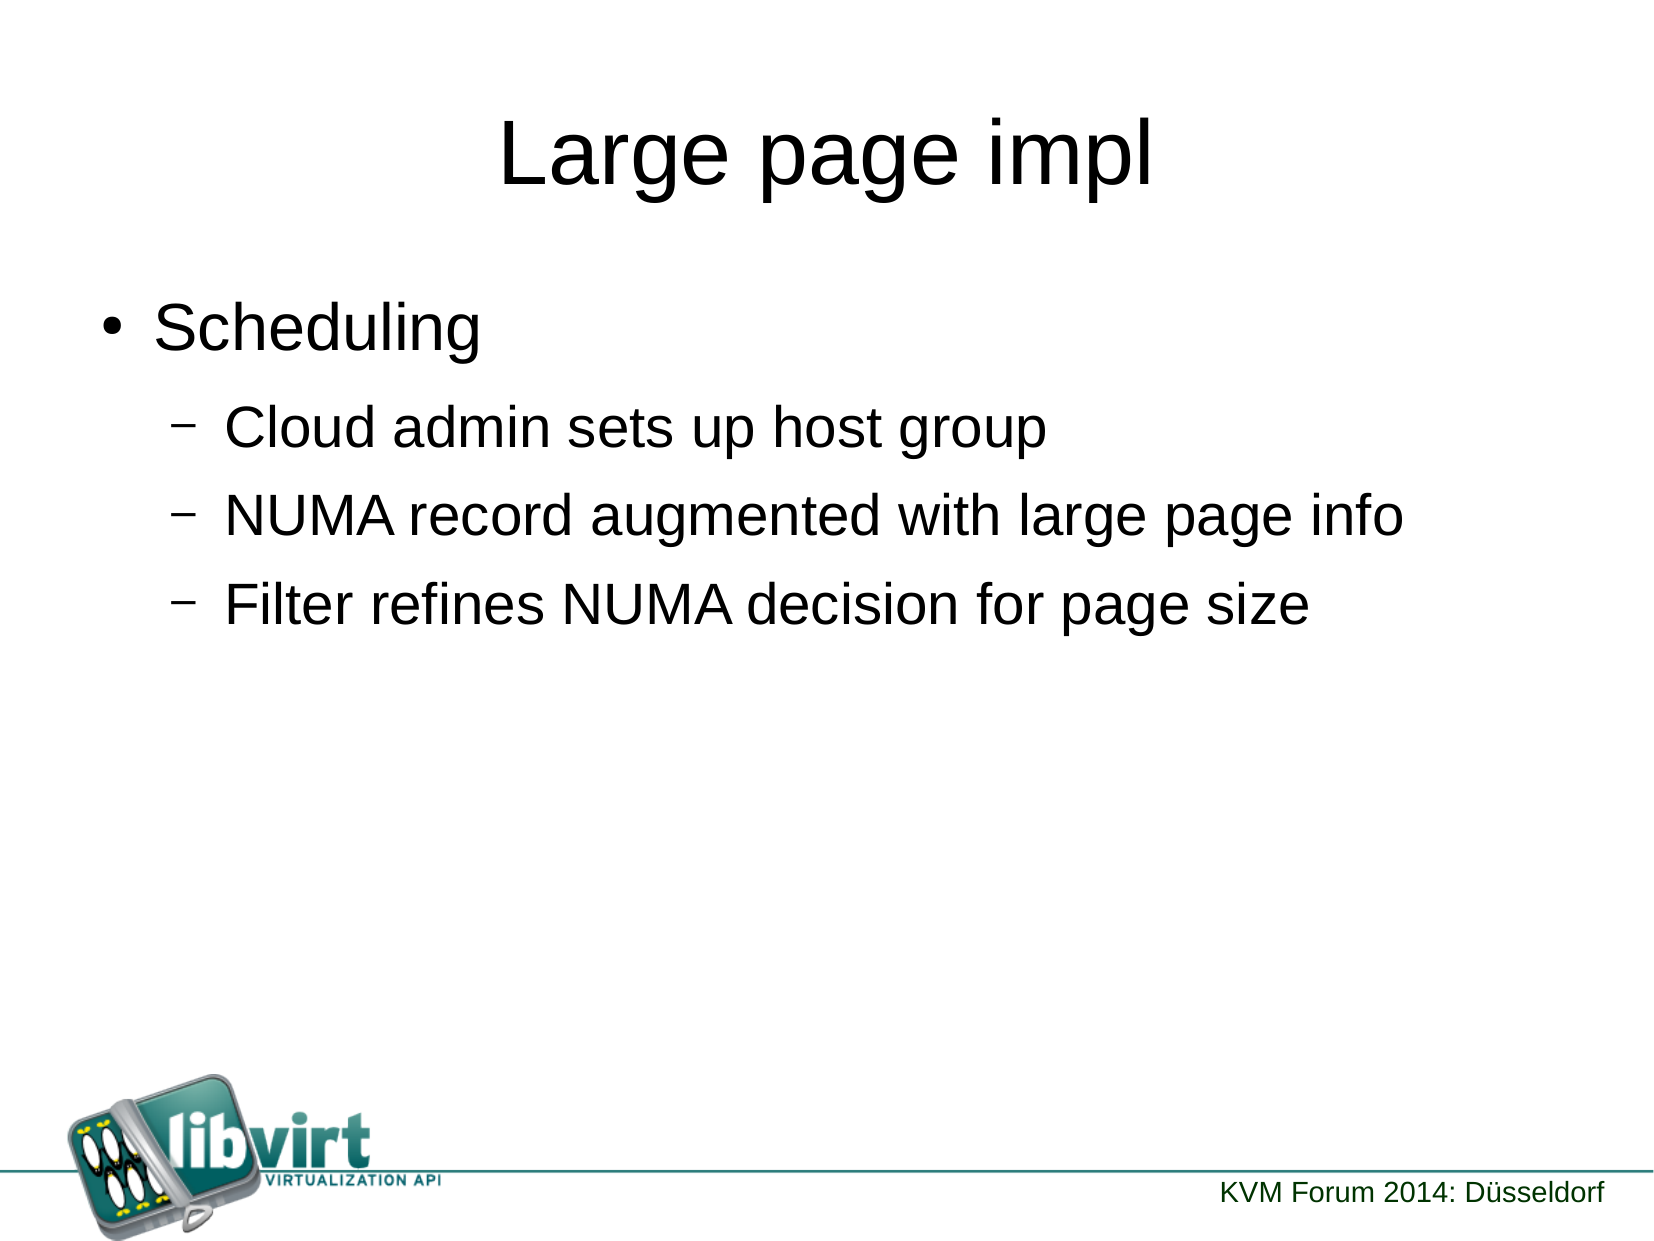

# Large page impl
Scheduling
Cloud admin sets up host group
NUMA record augmented with large page info
Filter refines NUMA decision for page size